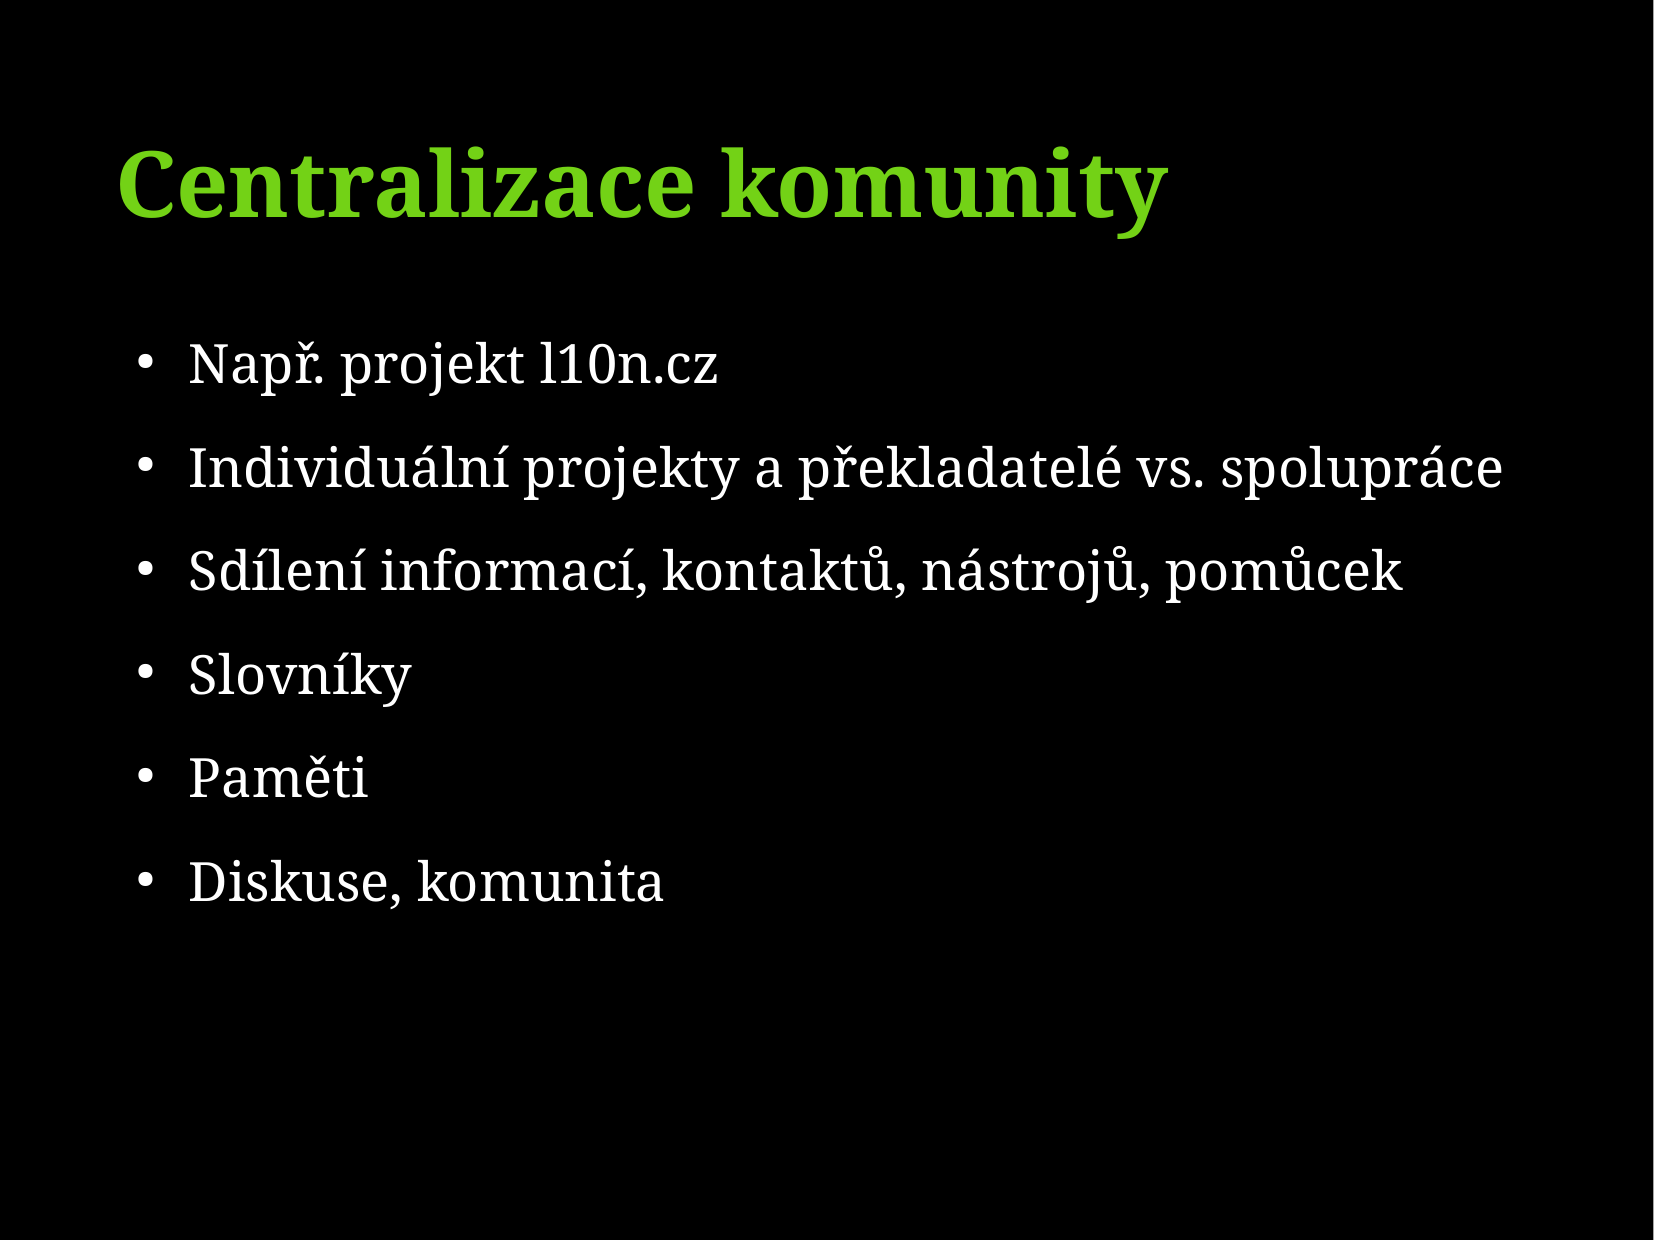

# Centralizace komunity
Např. projekt l10n.cz
Individuální projekty a překladatelé vs. spolupráce
Sdílení informací, kontaktů, nástrojů, pomůcek
Slovníky
Paměti
Diskuse, komunita